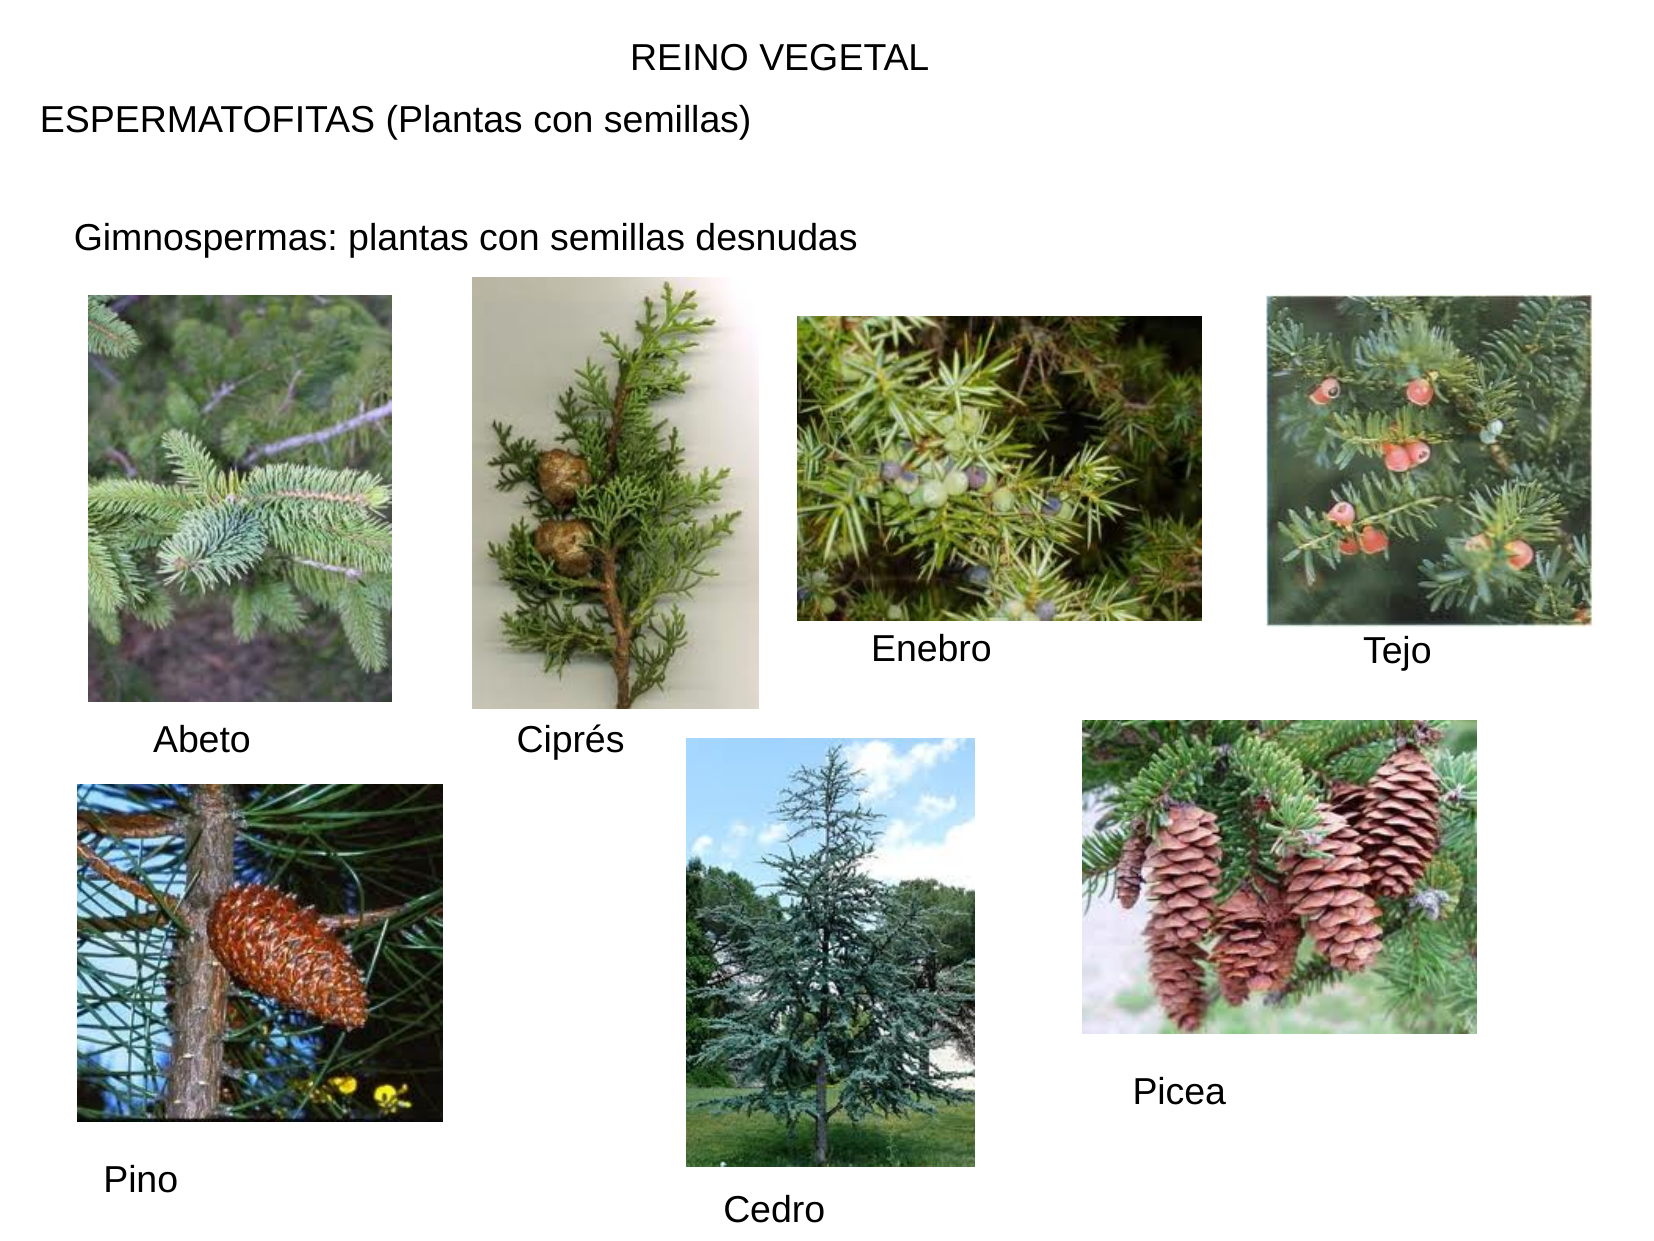

REINO VEGETAL
ESPERMATOFITAS (Plantas con semillas)
Gimnospermas: plantas con semillas desnudas
Enebro
Tejo
Abeto
Ciprés
Picea
Pino
Cedro